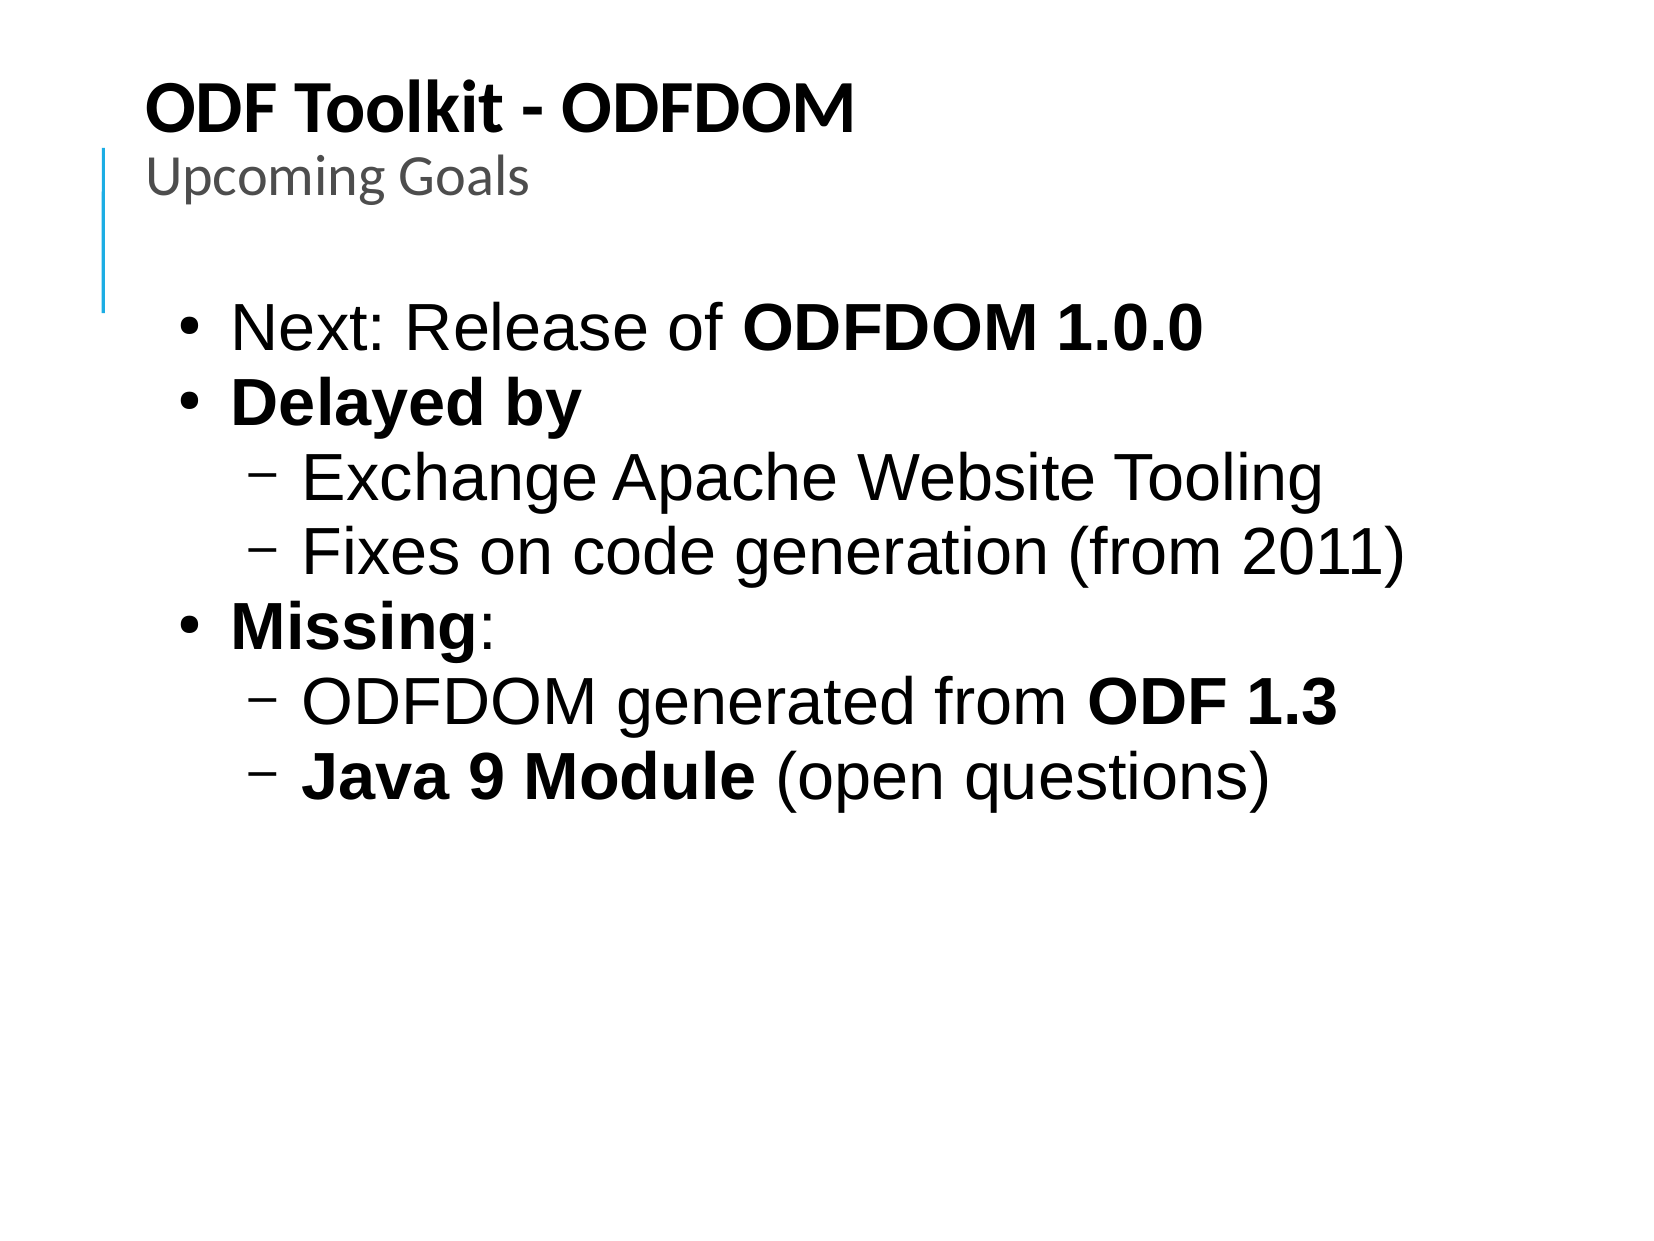

# ODF Toolkit - ODFDOM Upcoming Goals
Next: Release of ODFDOM 1.0.0
Delayed by
Exchange Apache Website Tooling
Fixes on code generation (from 2011)
Missing:
ODFDOM generated from ODF 1.3
Java 9 Module (open questions)